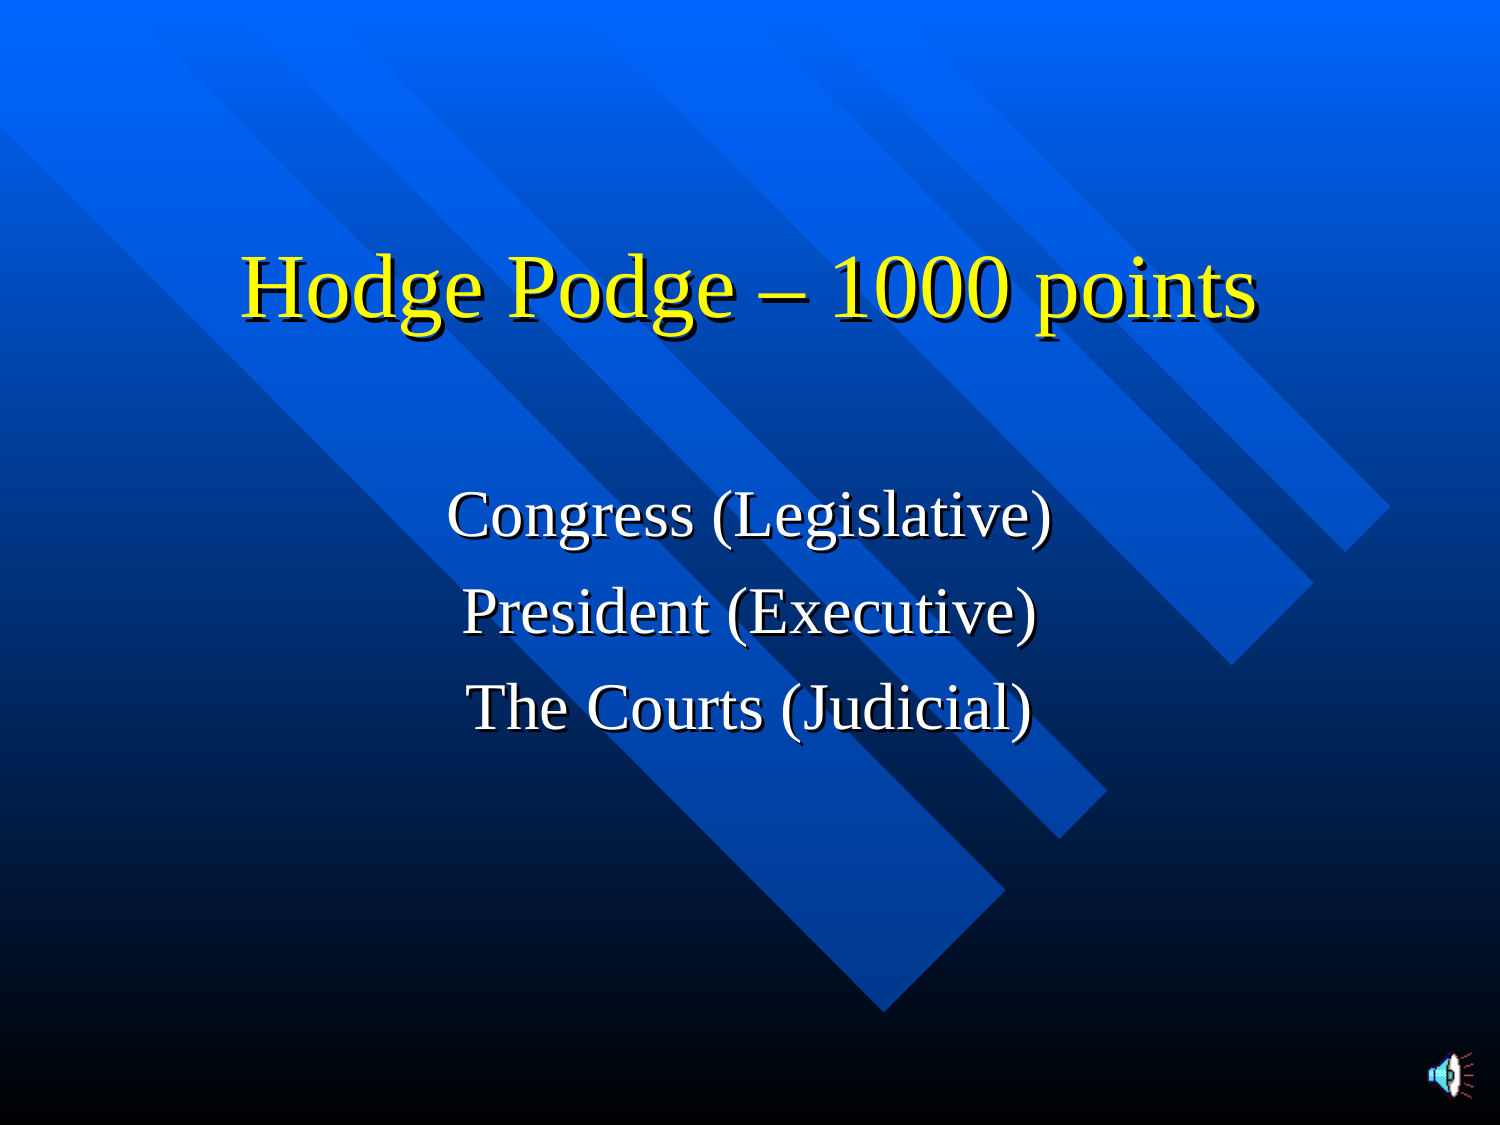

# Hodge Podge – 1000 points
Congress (Legislative)
President (Executive)
The Courts (Judicial)